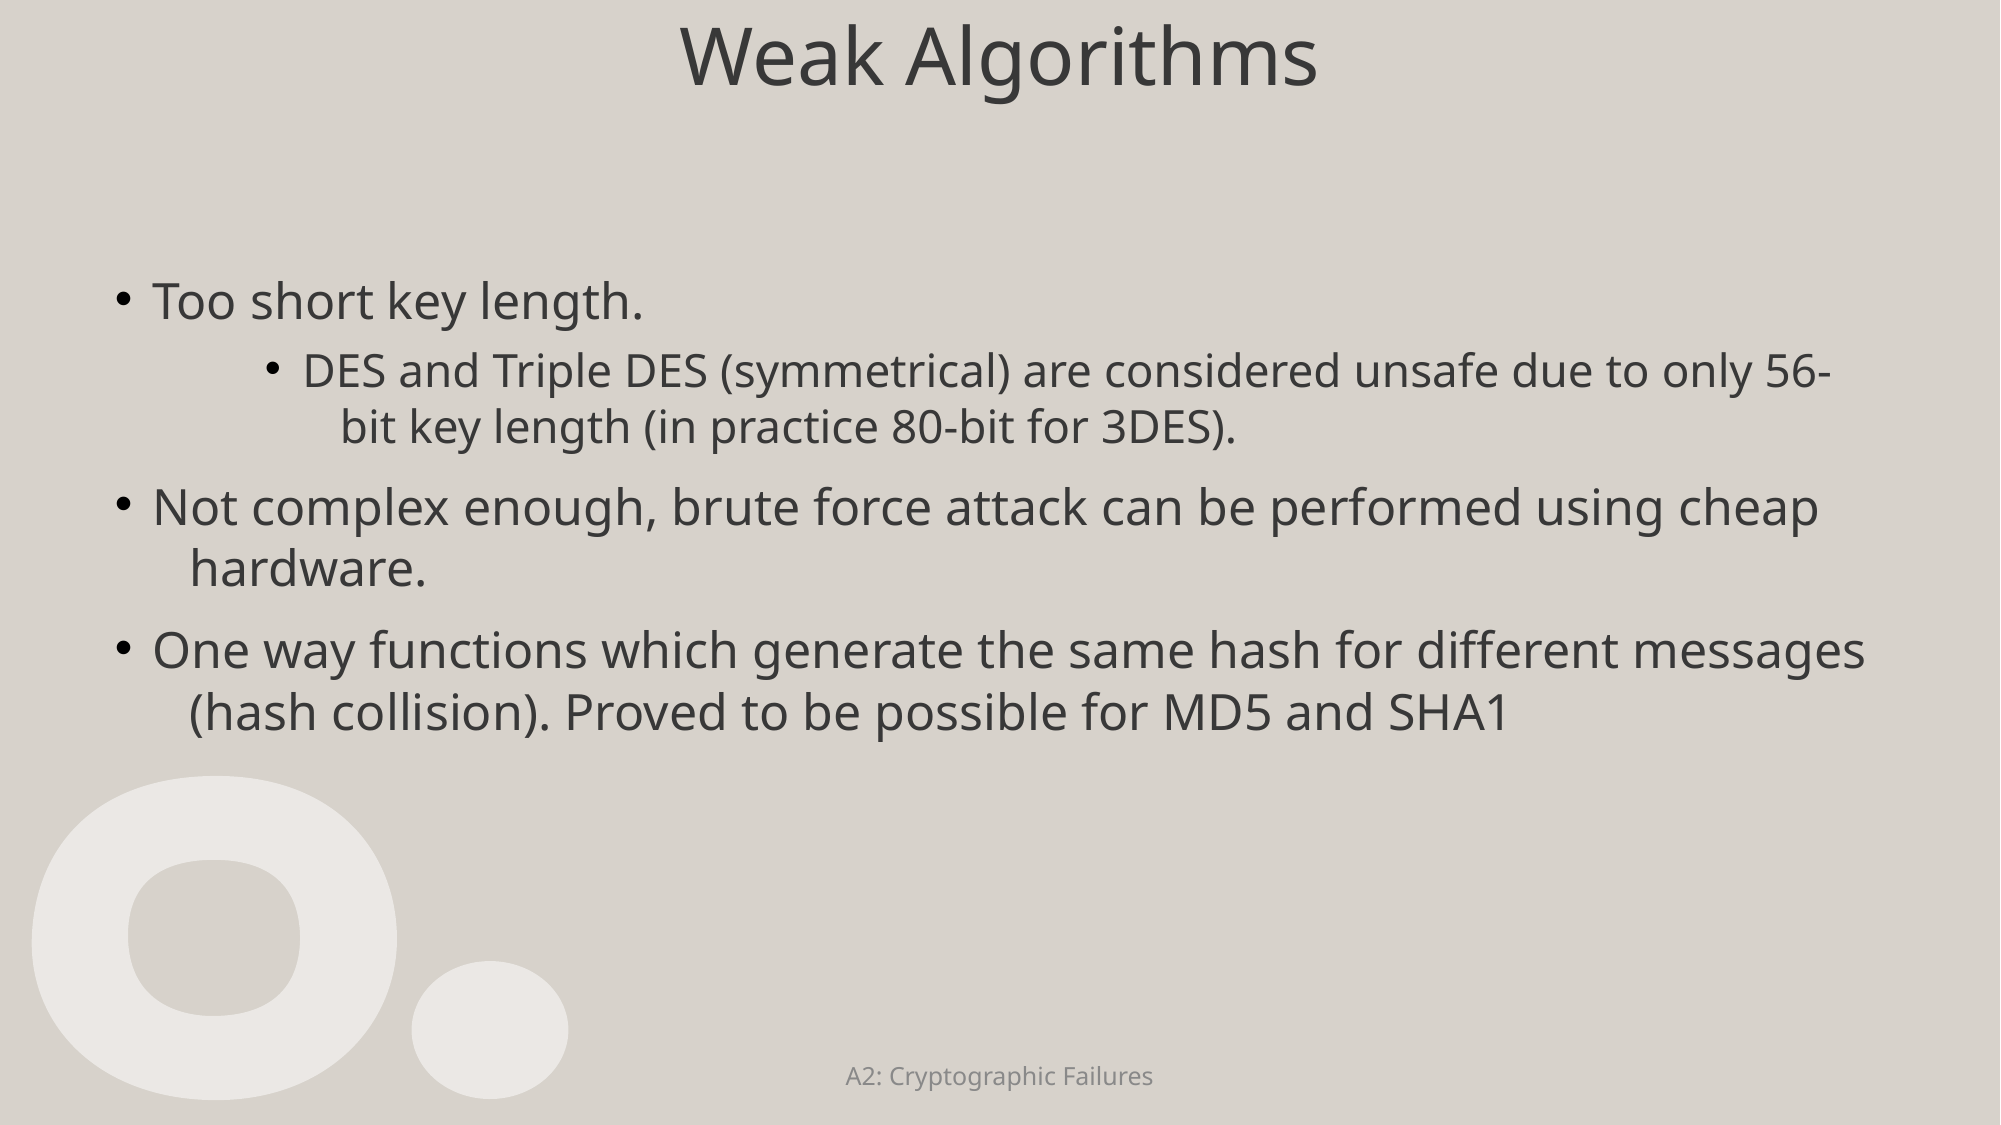

Weak Algorithms
# Too short key length.
DES and Triple DES (symmetrical) are considered unsafe due to only 56-bit key length (in practice 80-bit for 3DES).
Not complex enough, brute force attack can be performed using cheap hardware.
One way functions which generate the same hash for different messages (hash collision). Proved to be possible for MD5 and SHA1
A2: Cryptographic Failures